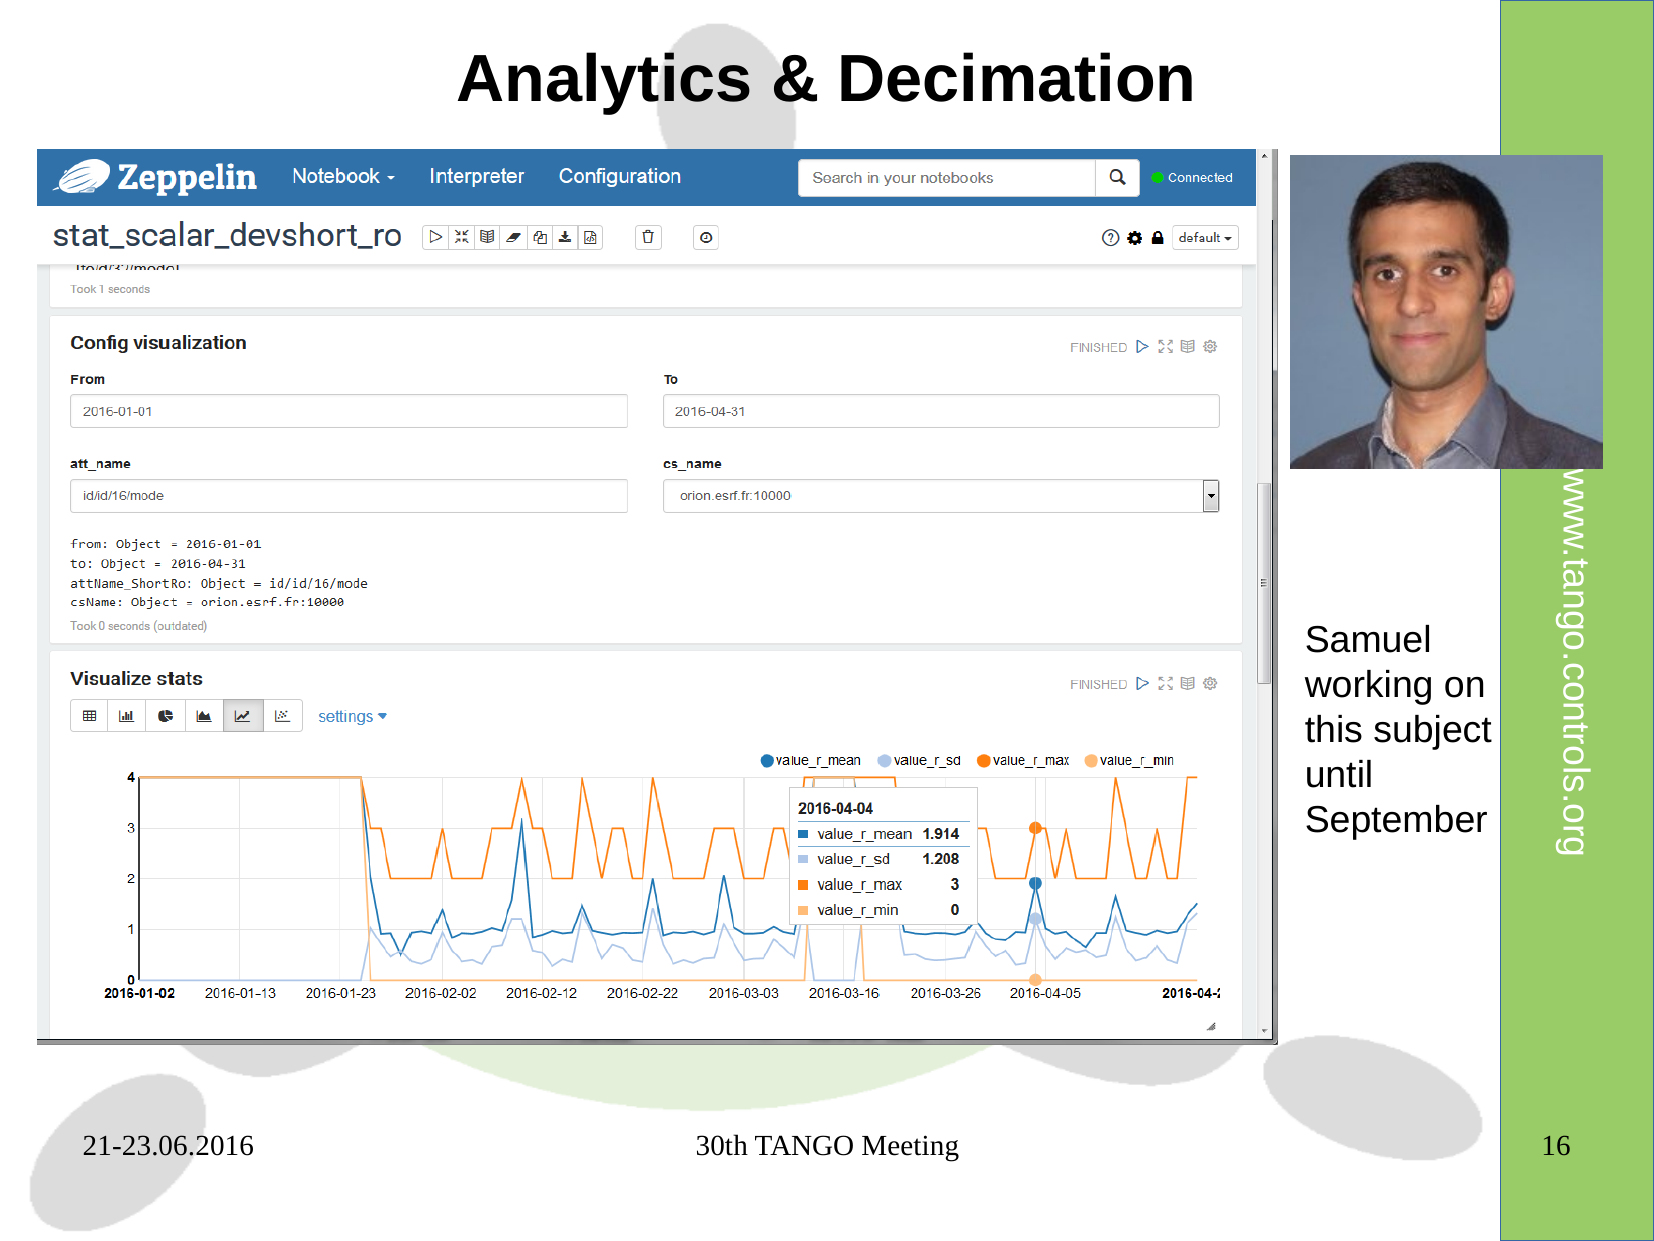

Analytics & Decimation
Samuel working on this subject until September
21-23.06.2016
30th TANGO Meeting
16